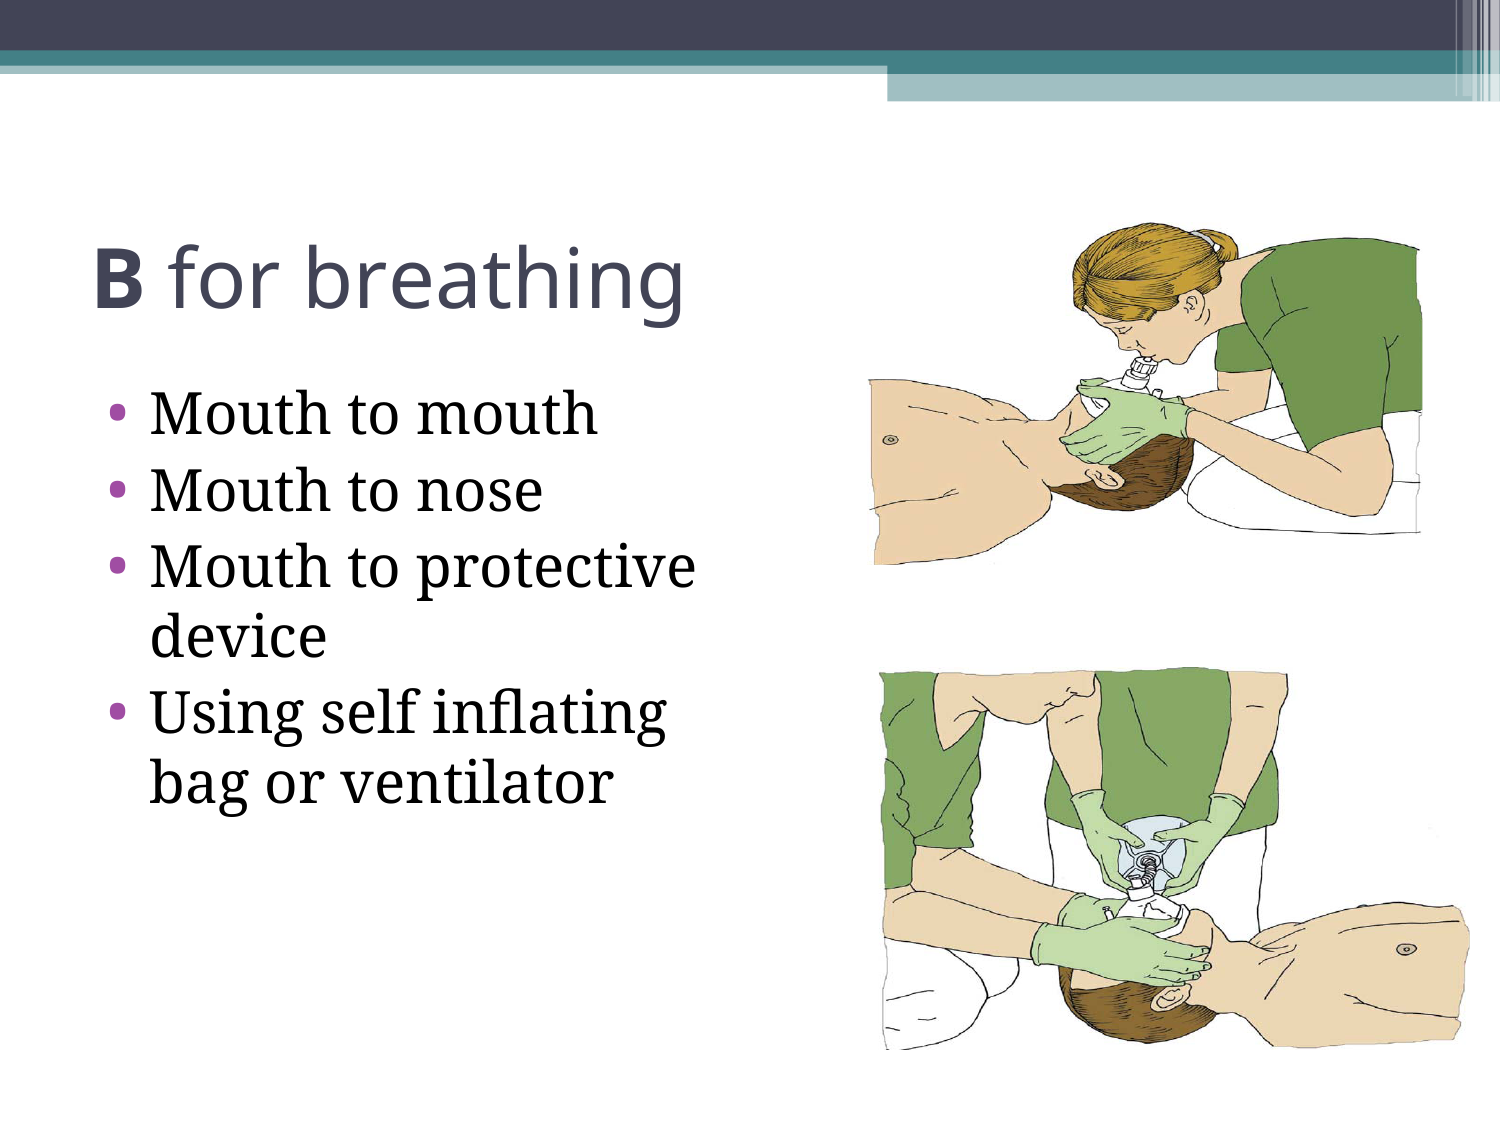

B for breathing
Mouth to mouth
Mouth to nose
Mouth to protective device
Using self inflating bag or ventilator